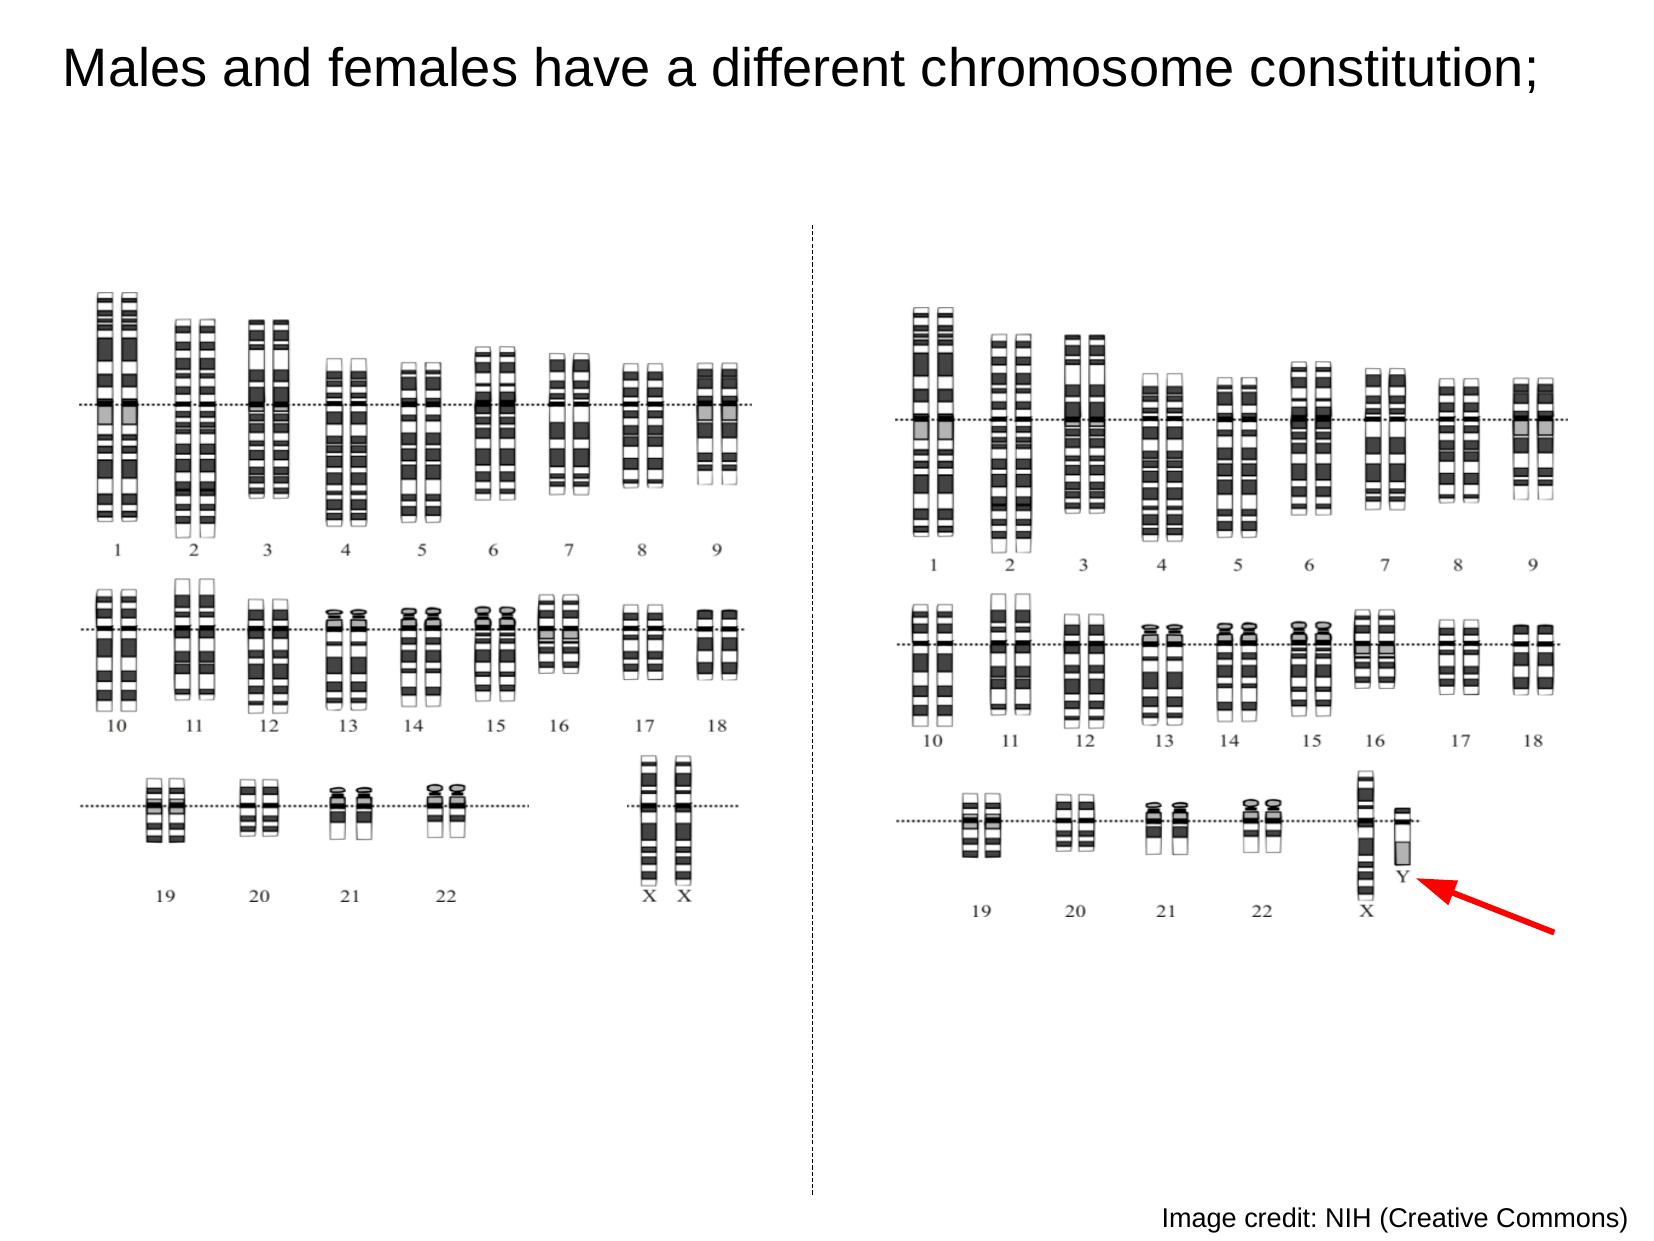

Males and females have a different chromosome constitution;
Image credit: NIH (Creative Commons)